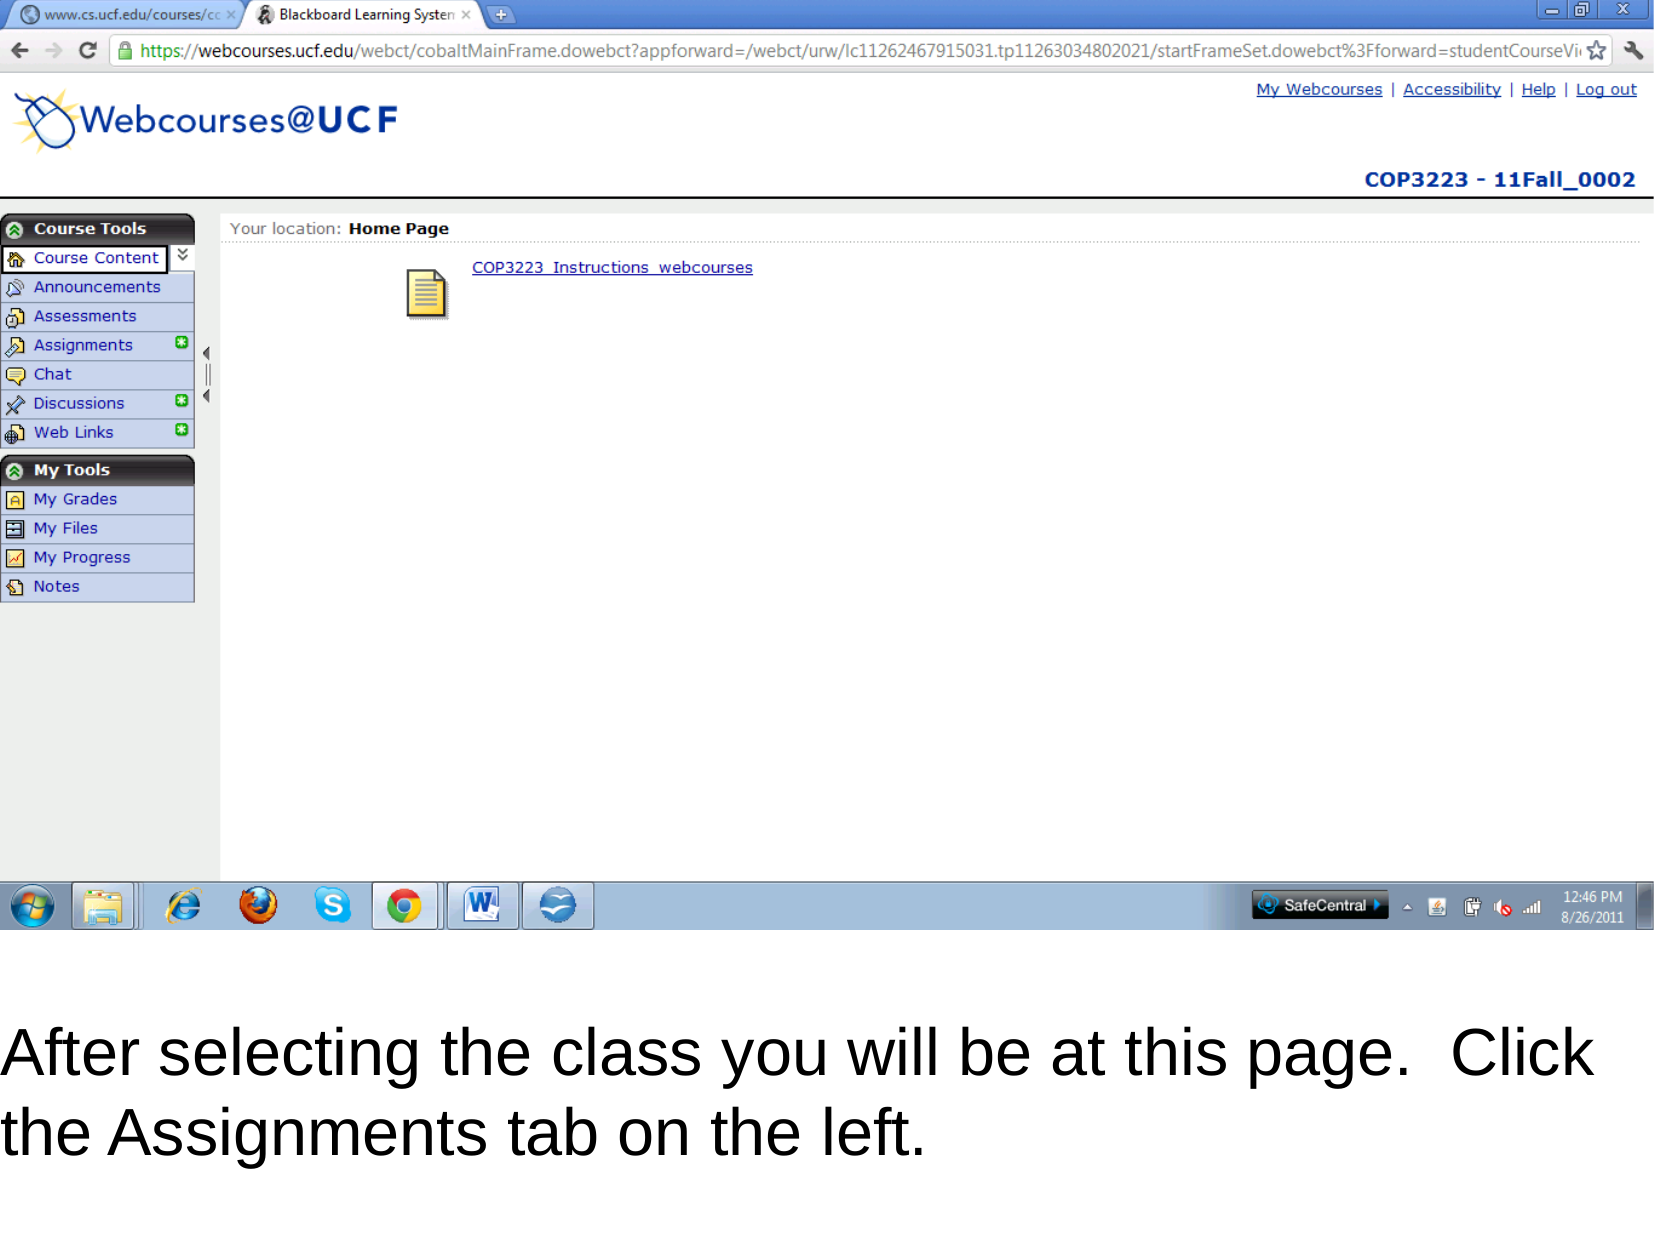

After selecting the class you will be at this page. Click the Assignments tab on the left.